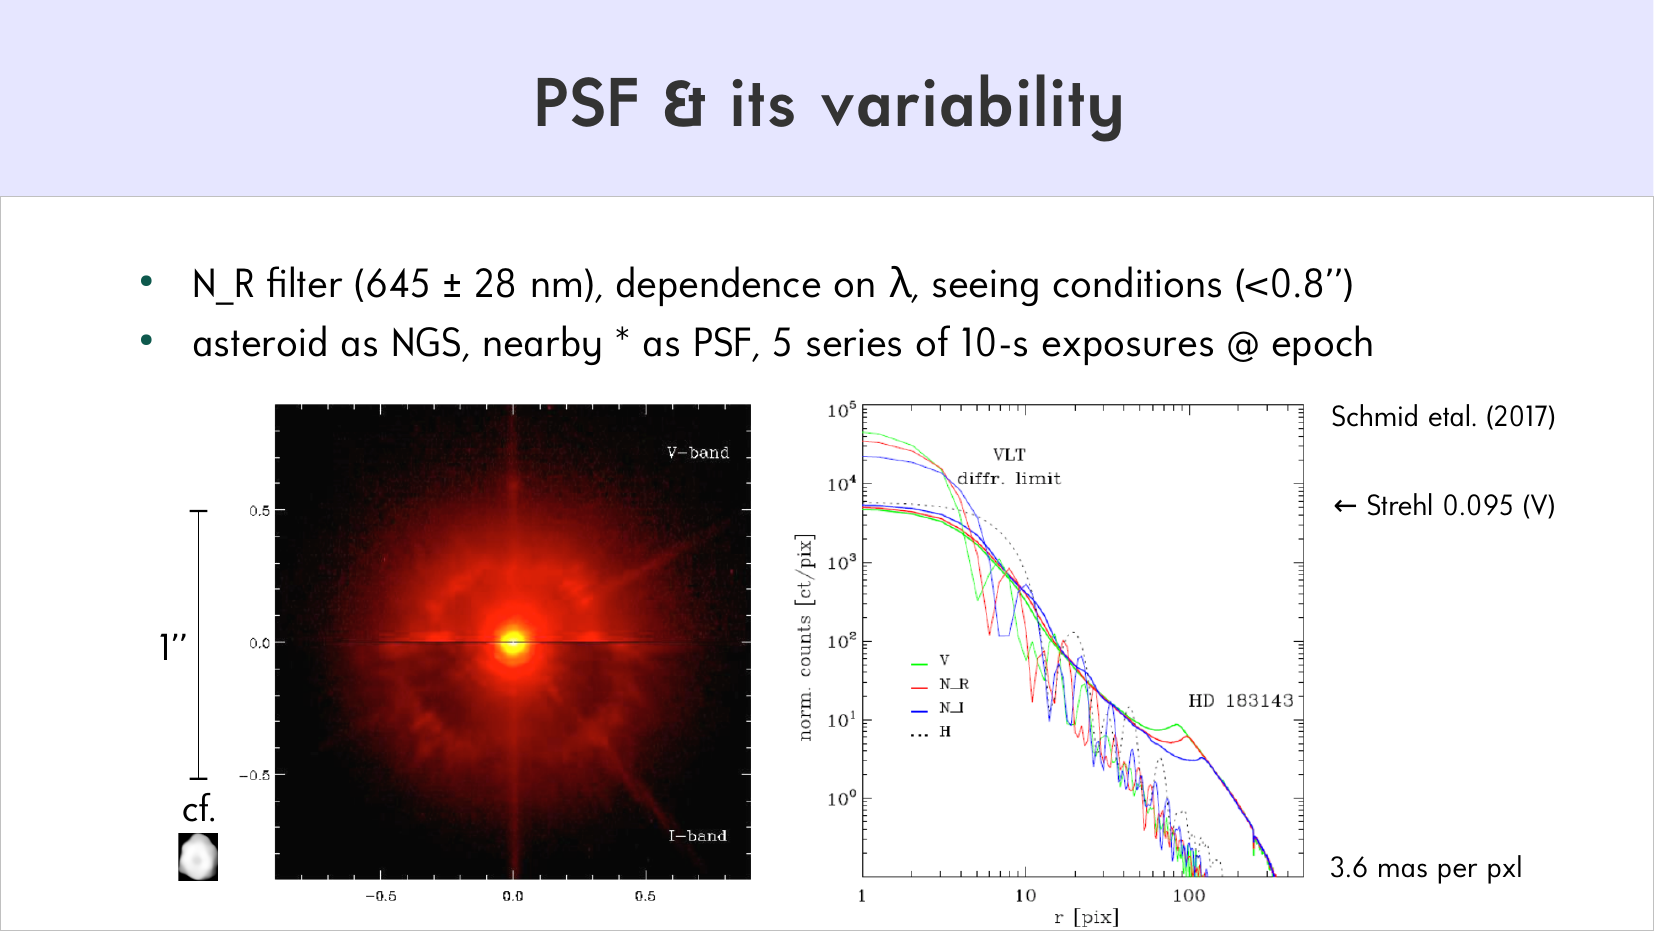

# PSF & its variability
N_R filter (645 ± 28 nm), dependence on λ, seeing conditions (<0.8’’)
asteroid as NGS, nearby * as PSF, 5 series of 10-s exposures @ epoch
Schmid etal. (2017)
← Strehl 0.095 (V)
1’’
cf.
3.6 mas per pxl